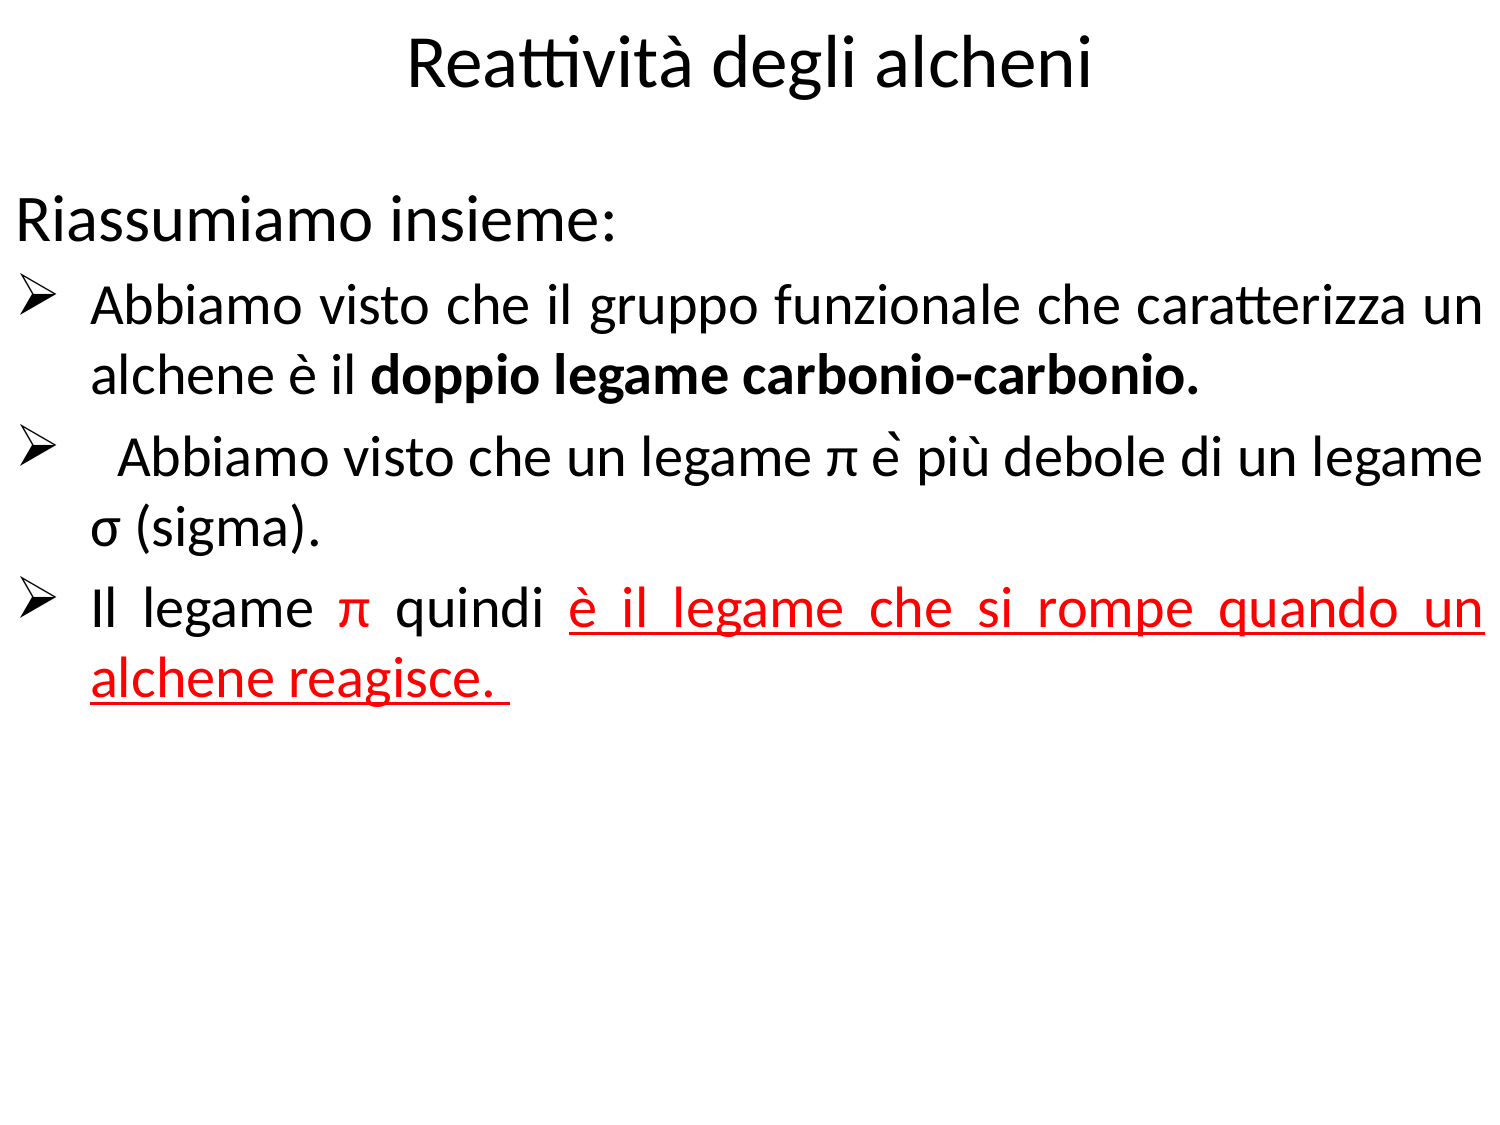

# Reattività degli alcheni
Riassumiamo insieme:
Abbiamo visto che il gruppo funzionale che caratterizza un alchene è il doppio legame carbonio-carbonio.
 Abbiamo visto che un legame π e ̀più debole di un legame σ (sigma).
Il legame π quindi è il legame che si rompe quando un alchene reagisce.